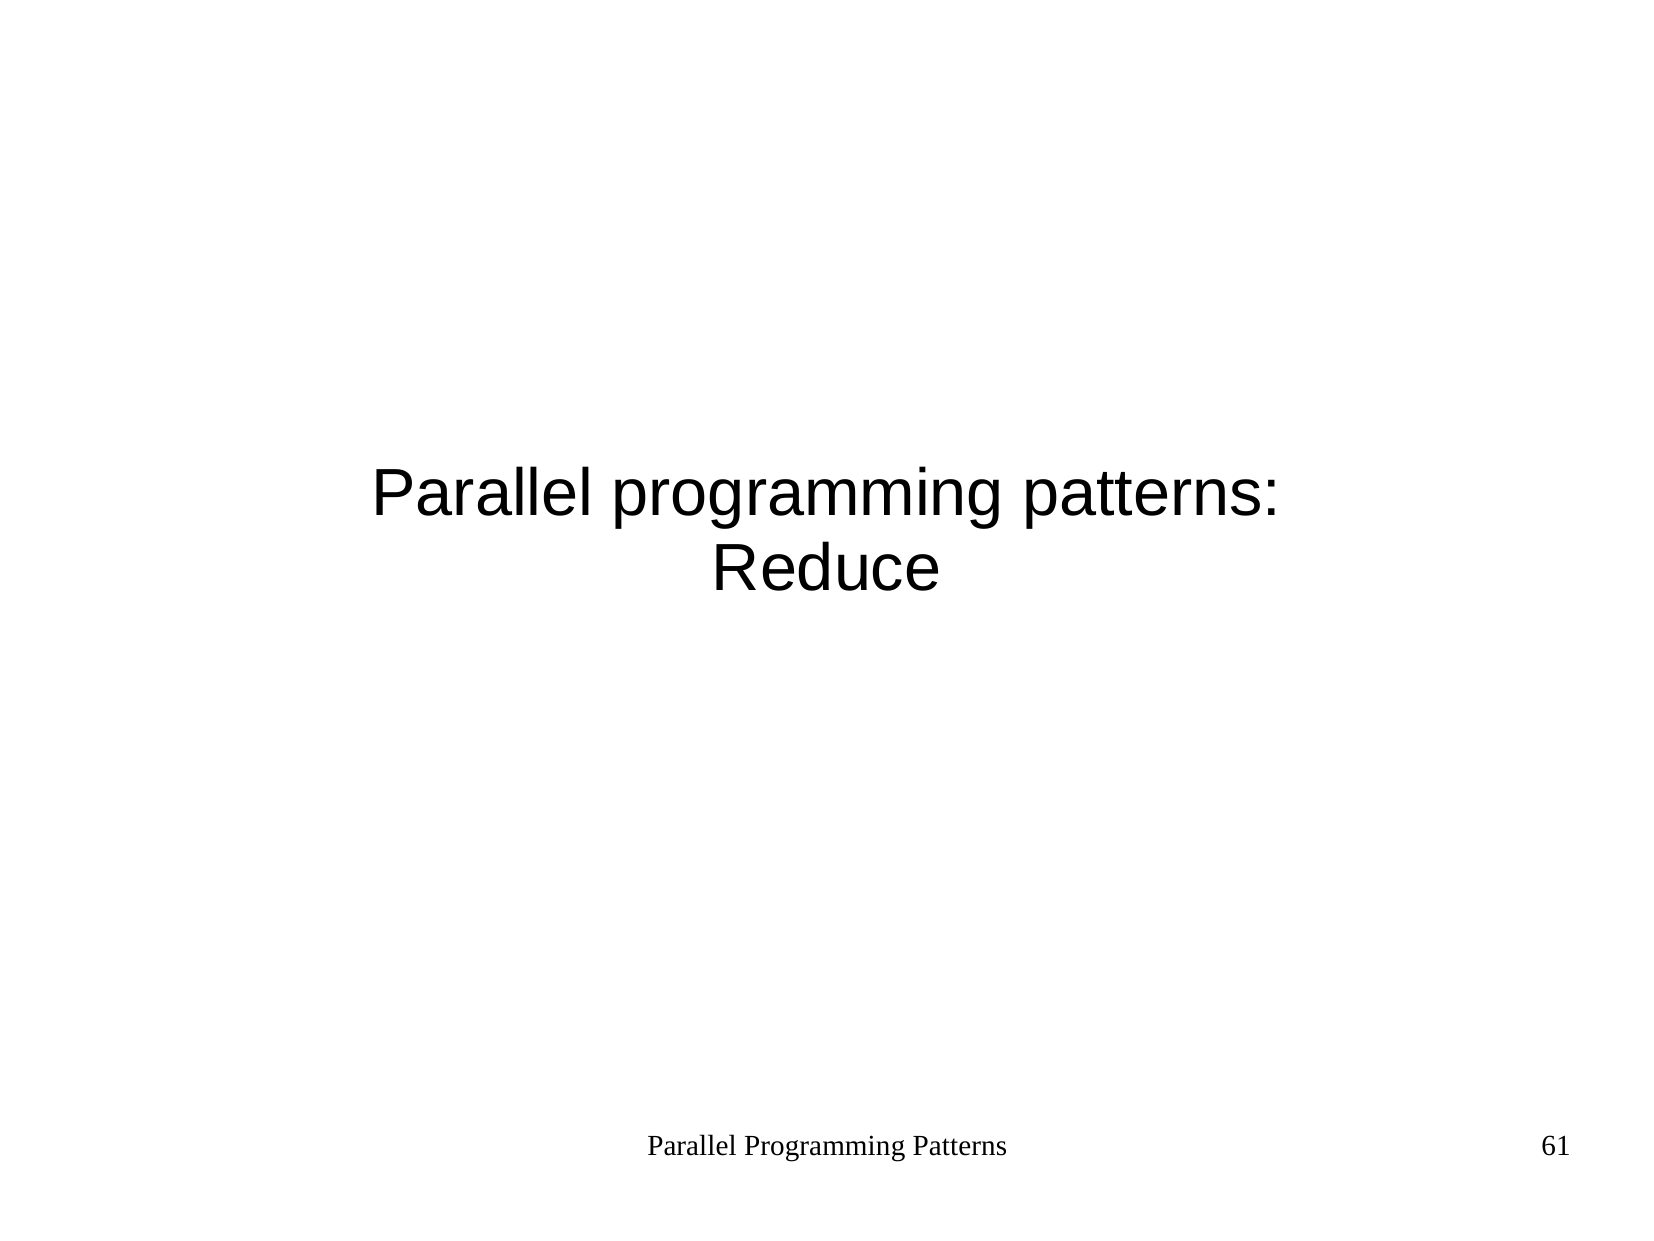

# Parallel programming patterns:
Reduce
Parallel Programming Patterns
61